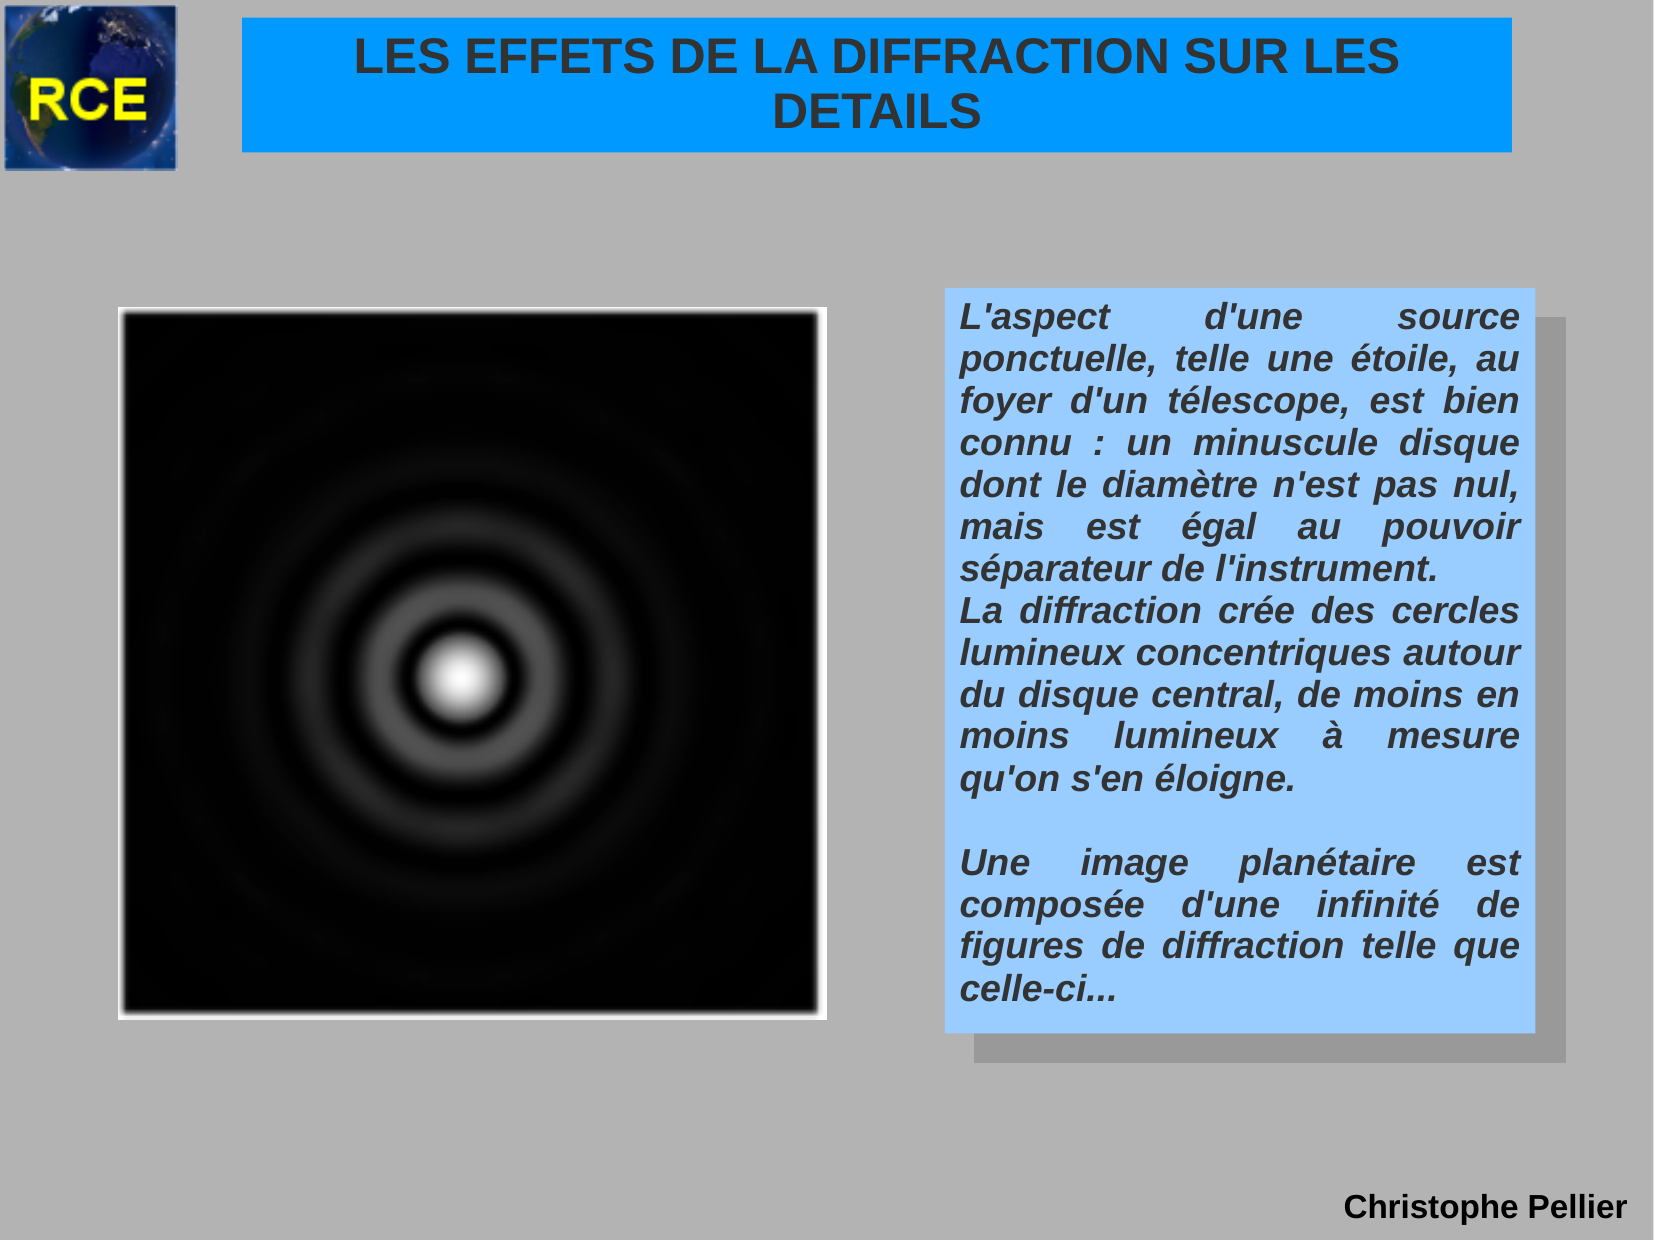

LES EFFETS DE LA DIFFRACTION SUR LES DETAILS
L'aspect d'une source ponctuelle, telle une étoile, au foyer d'un télescope, est bien connu : un minuscule disque dont le diamètre n'est pas nul, mais est égal au pouvoir séparateur de l'instrument.
La diffraction crée des cercles lumineux concentriques autour du disque central, de moins en moins lumineux à mesure qu'on s'en éloigne.
Une image planétaire est composée d'une infinité de figures de diffraction telle que celle-ci...
Christophe Pellier